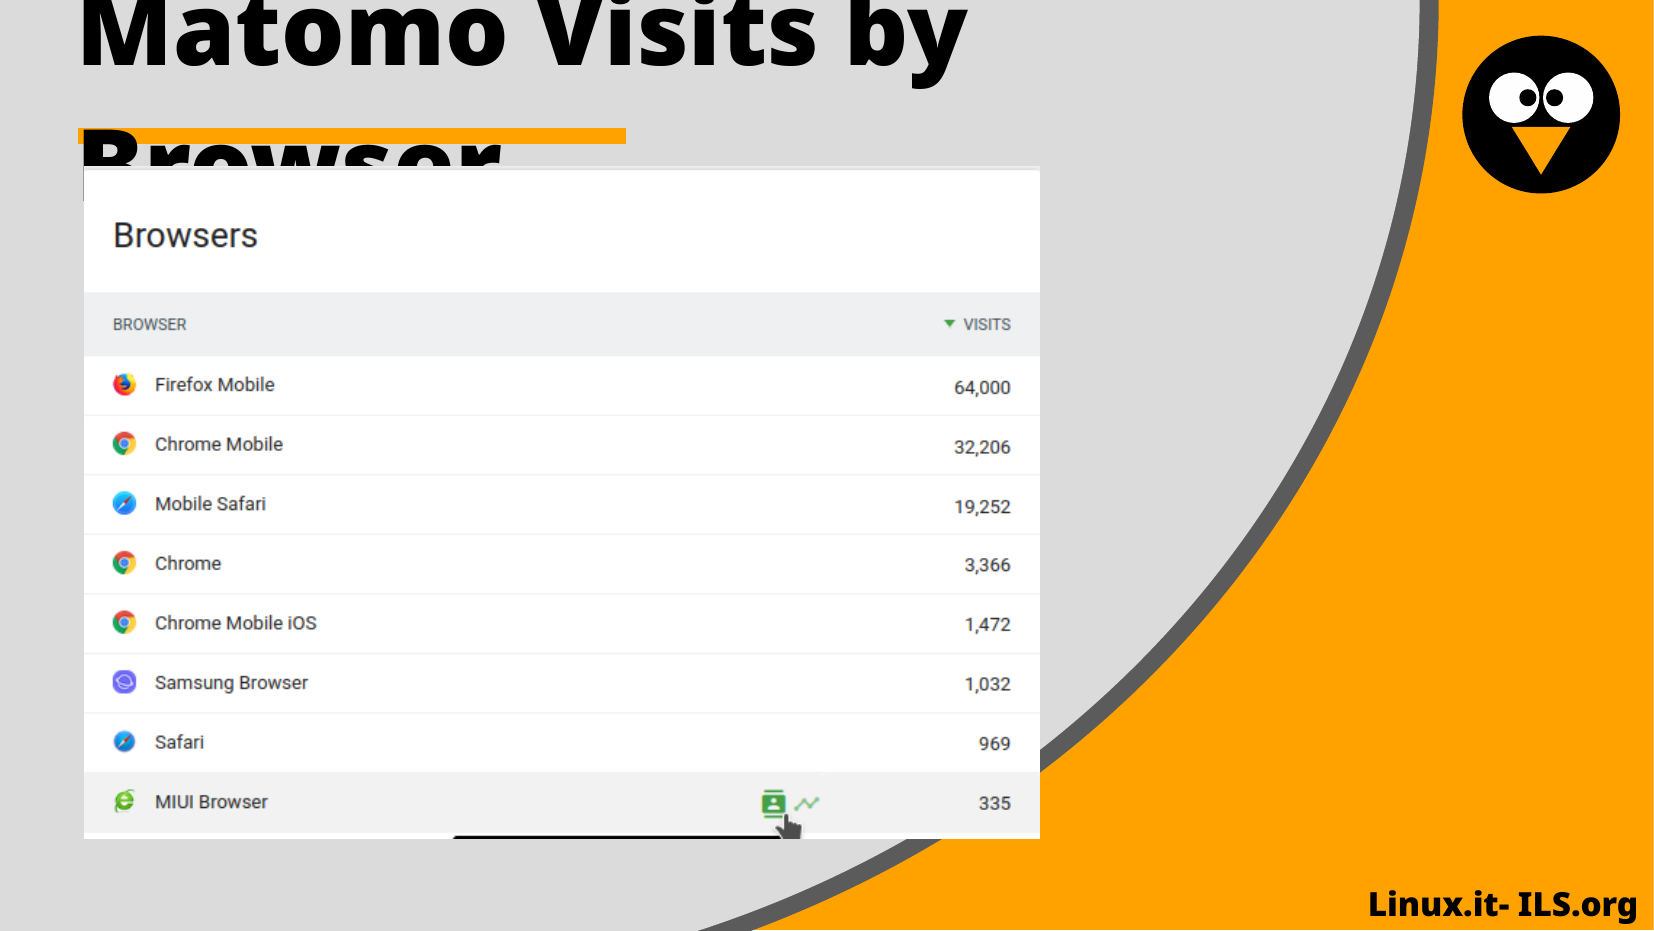

# Matomo Visits by Browser
Linux.it- ILS.org